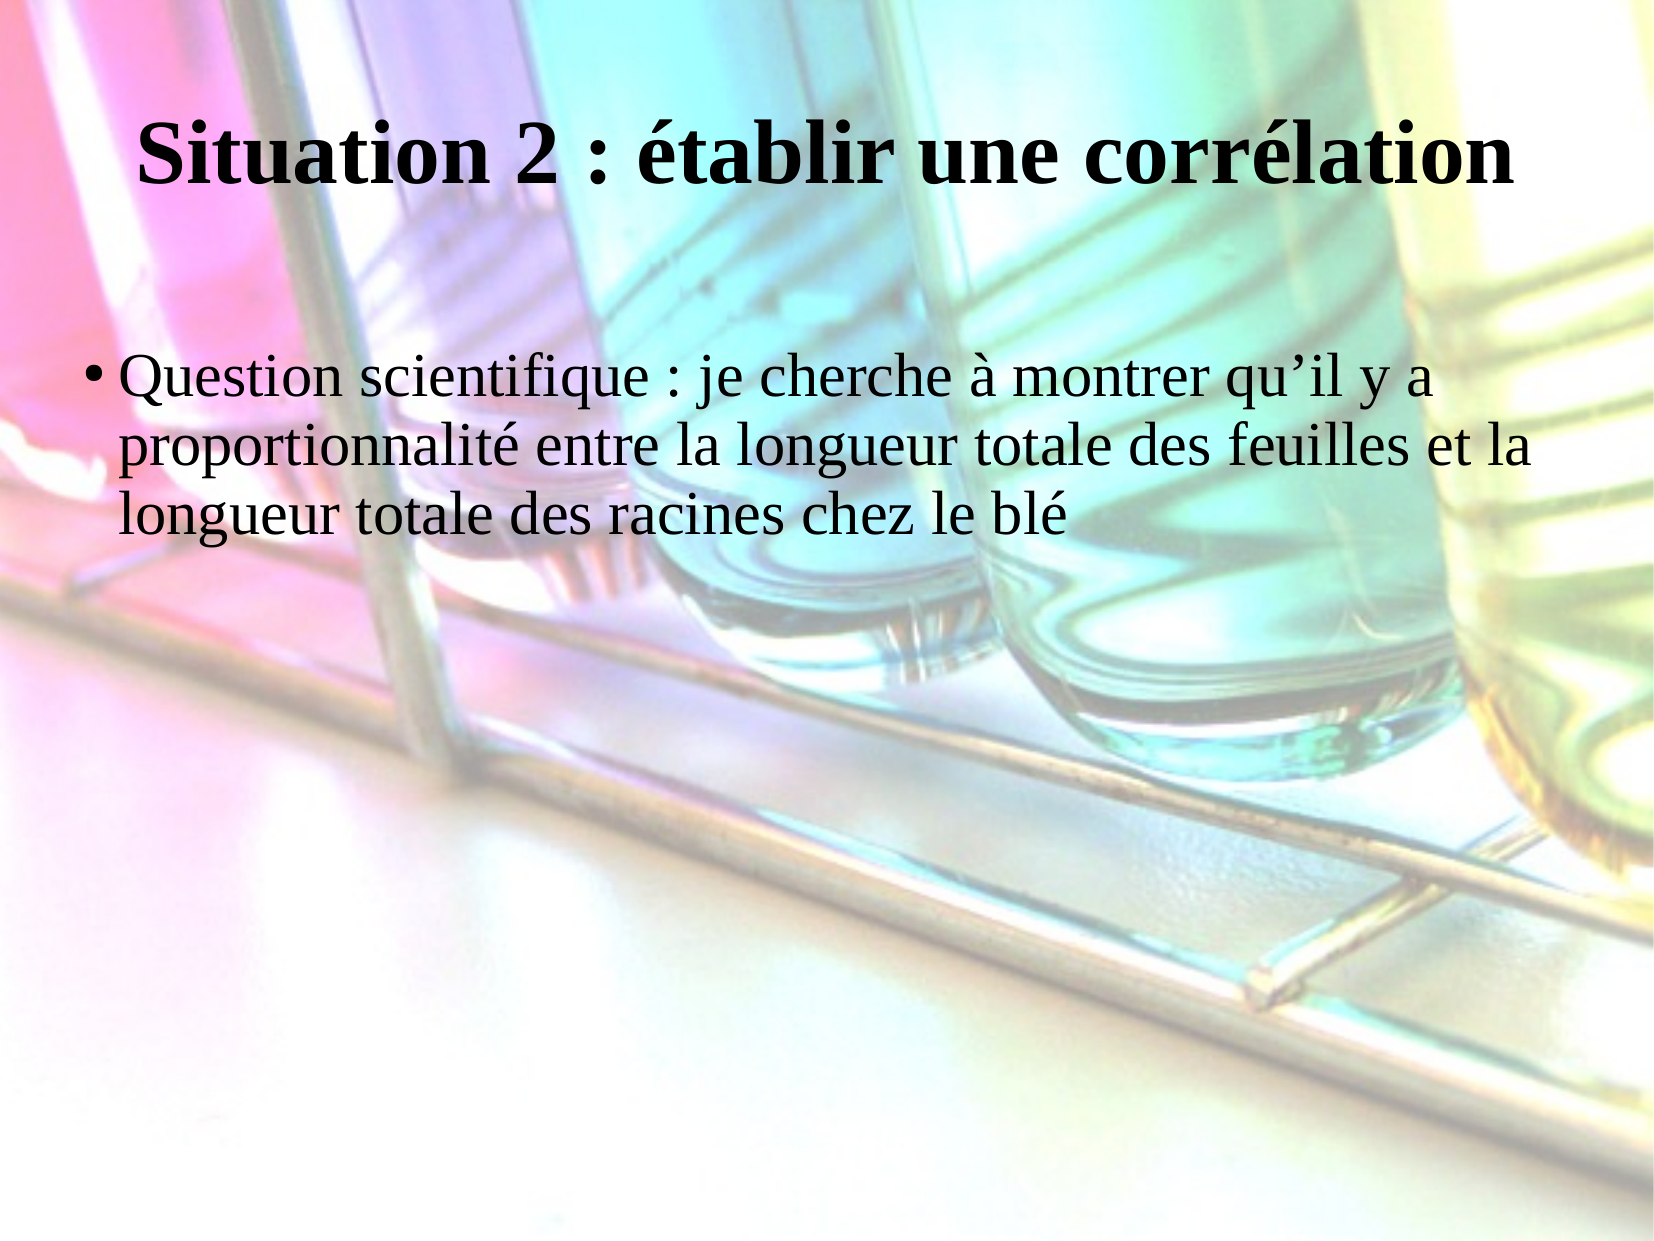

# Situation 2 : établir une corrélation
Question scientifique : je cherche à montrer qu’il y a proportionnalité entre la longueur totale des feuilles et la longueur totale des racines chez le blé